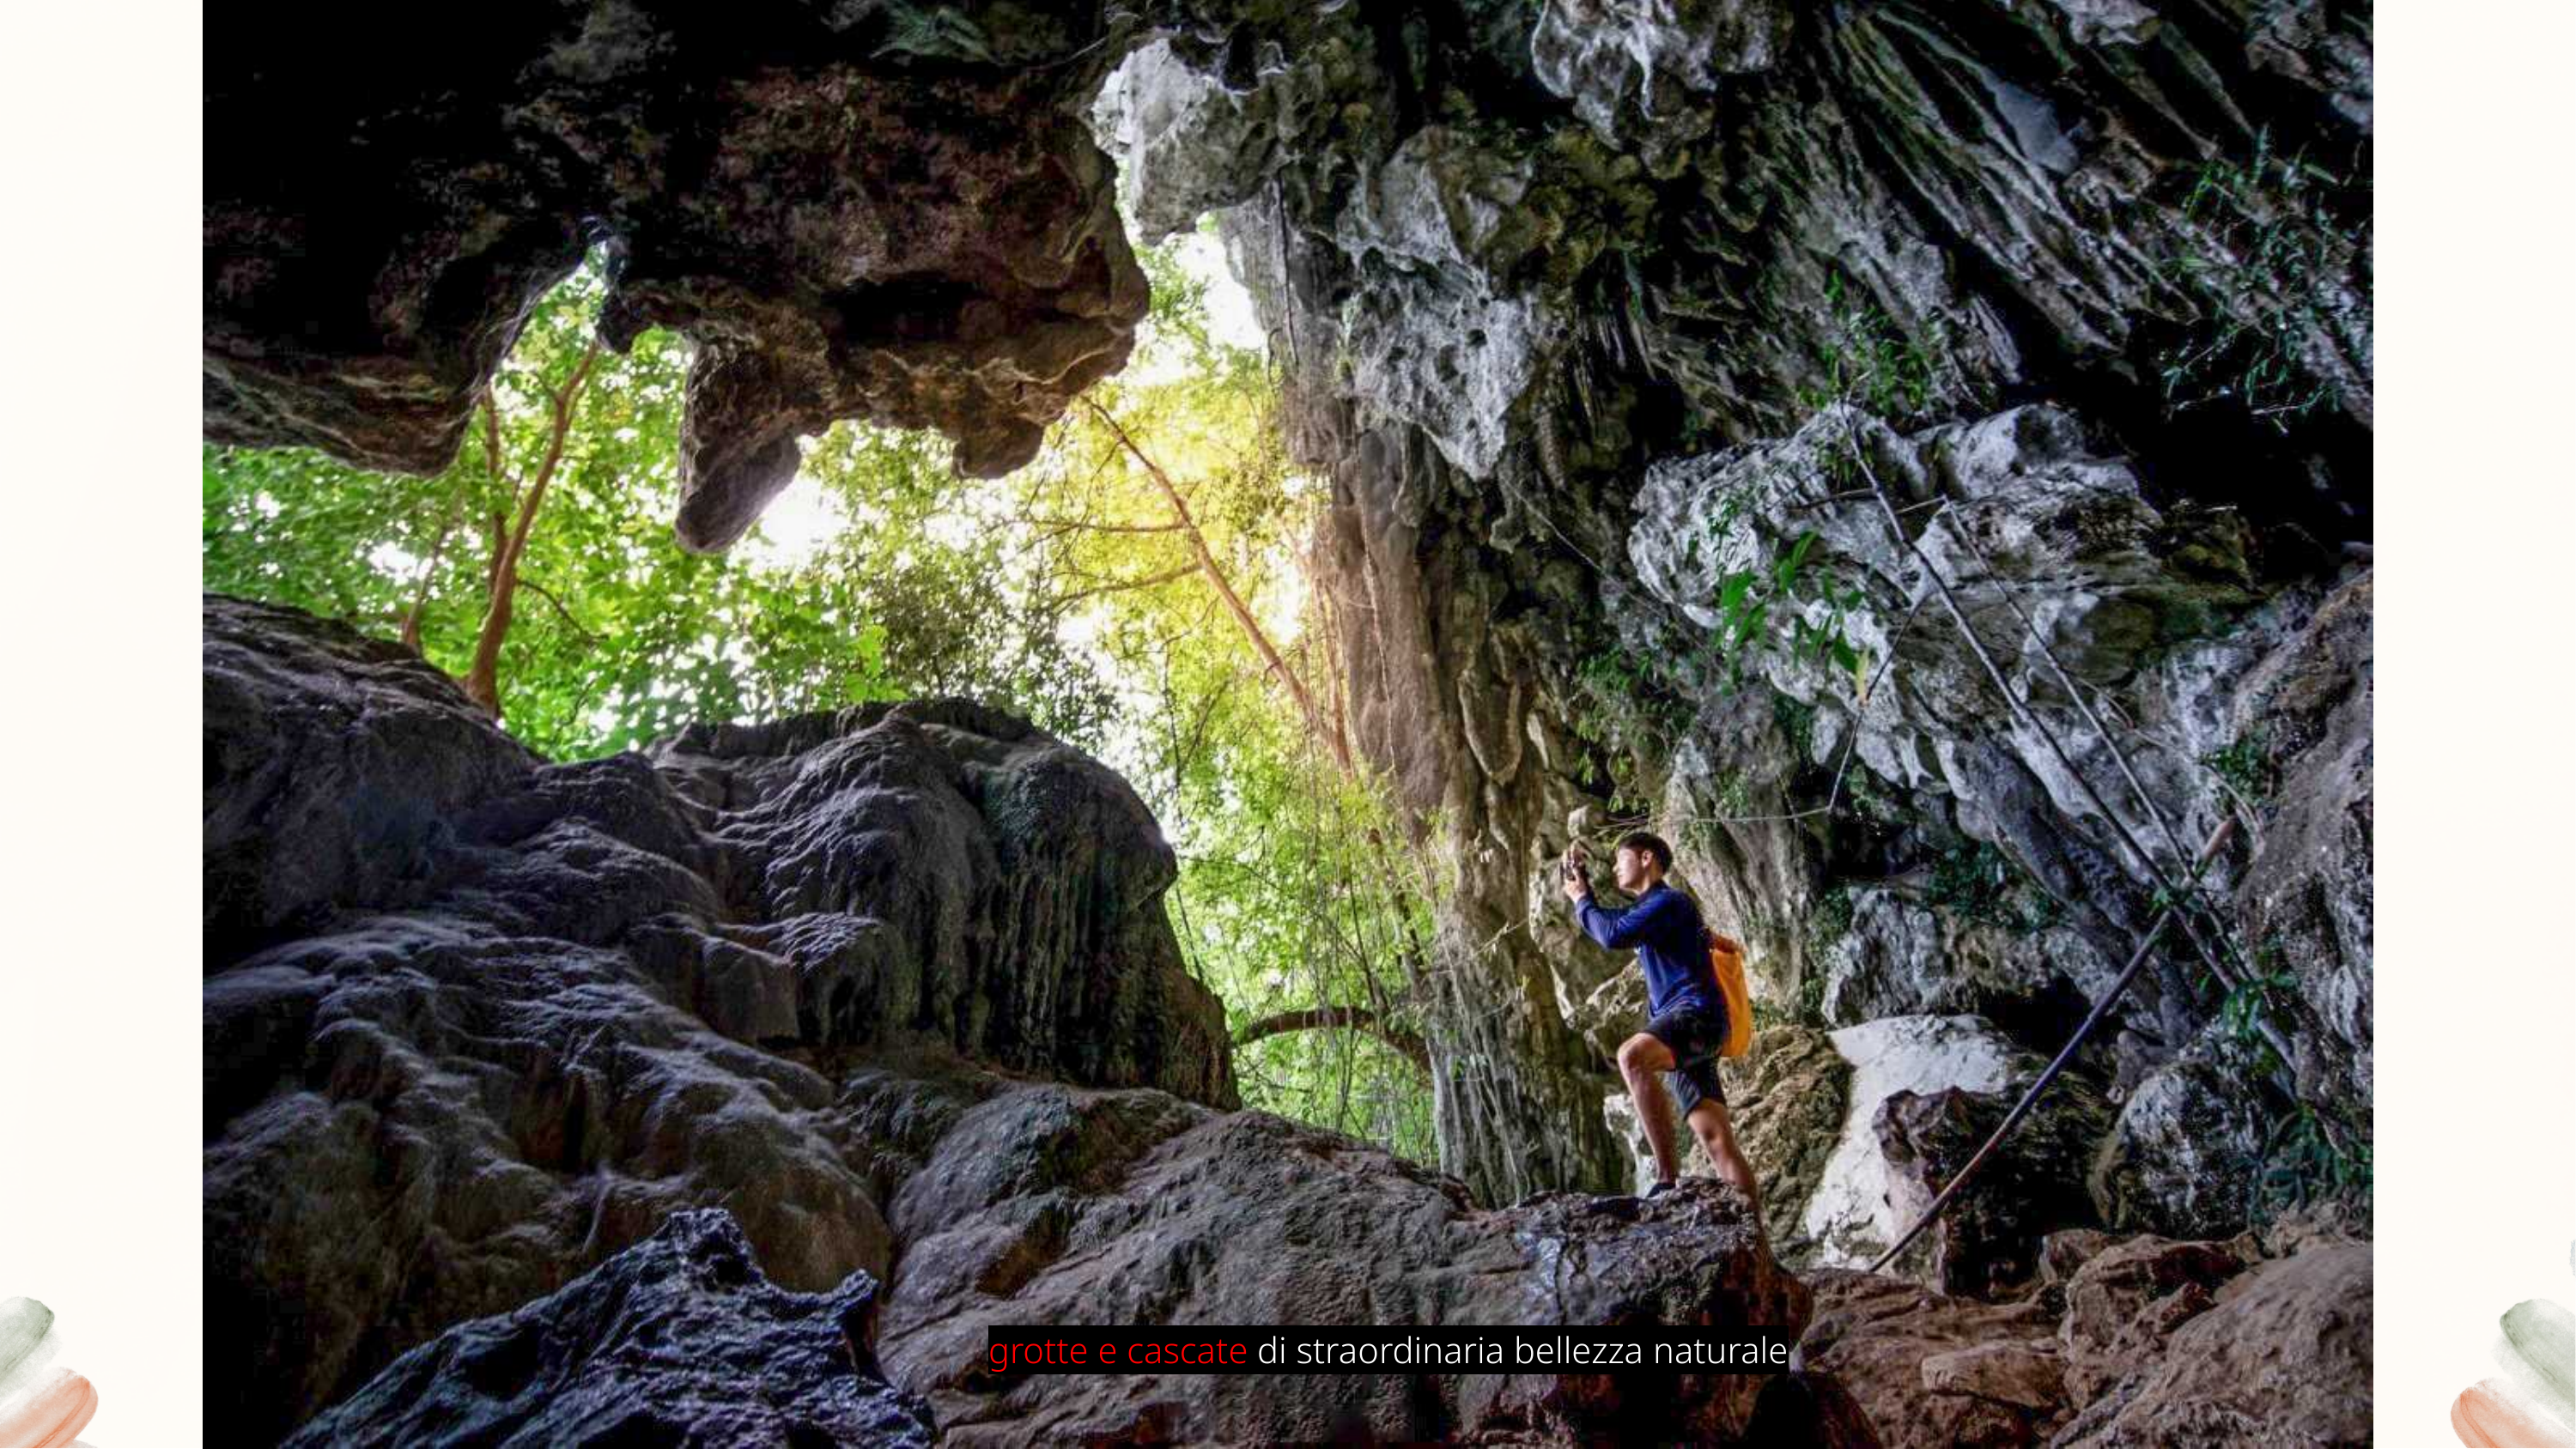

grotte e cascate di straordinaria bellezza naturale